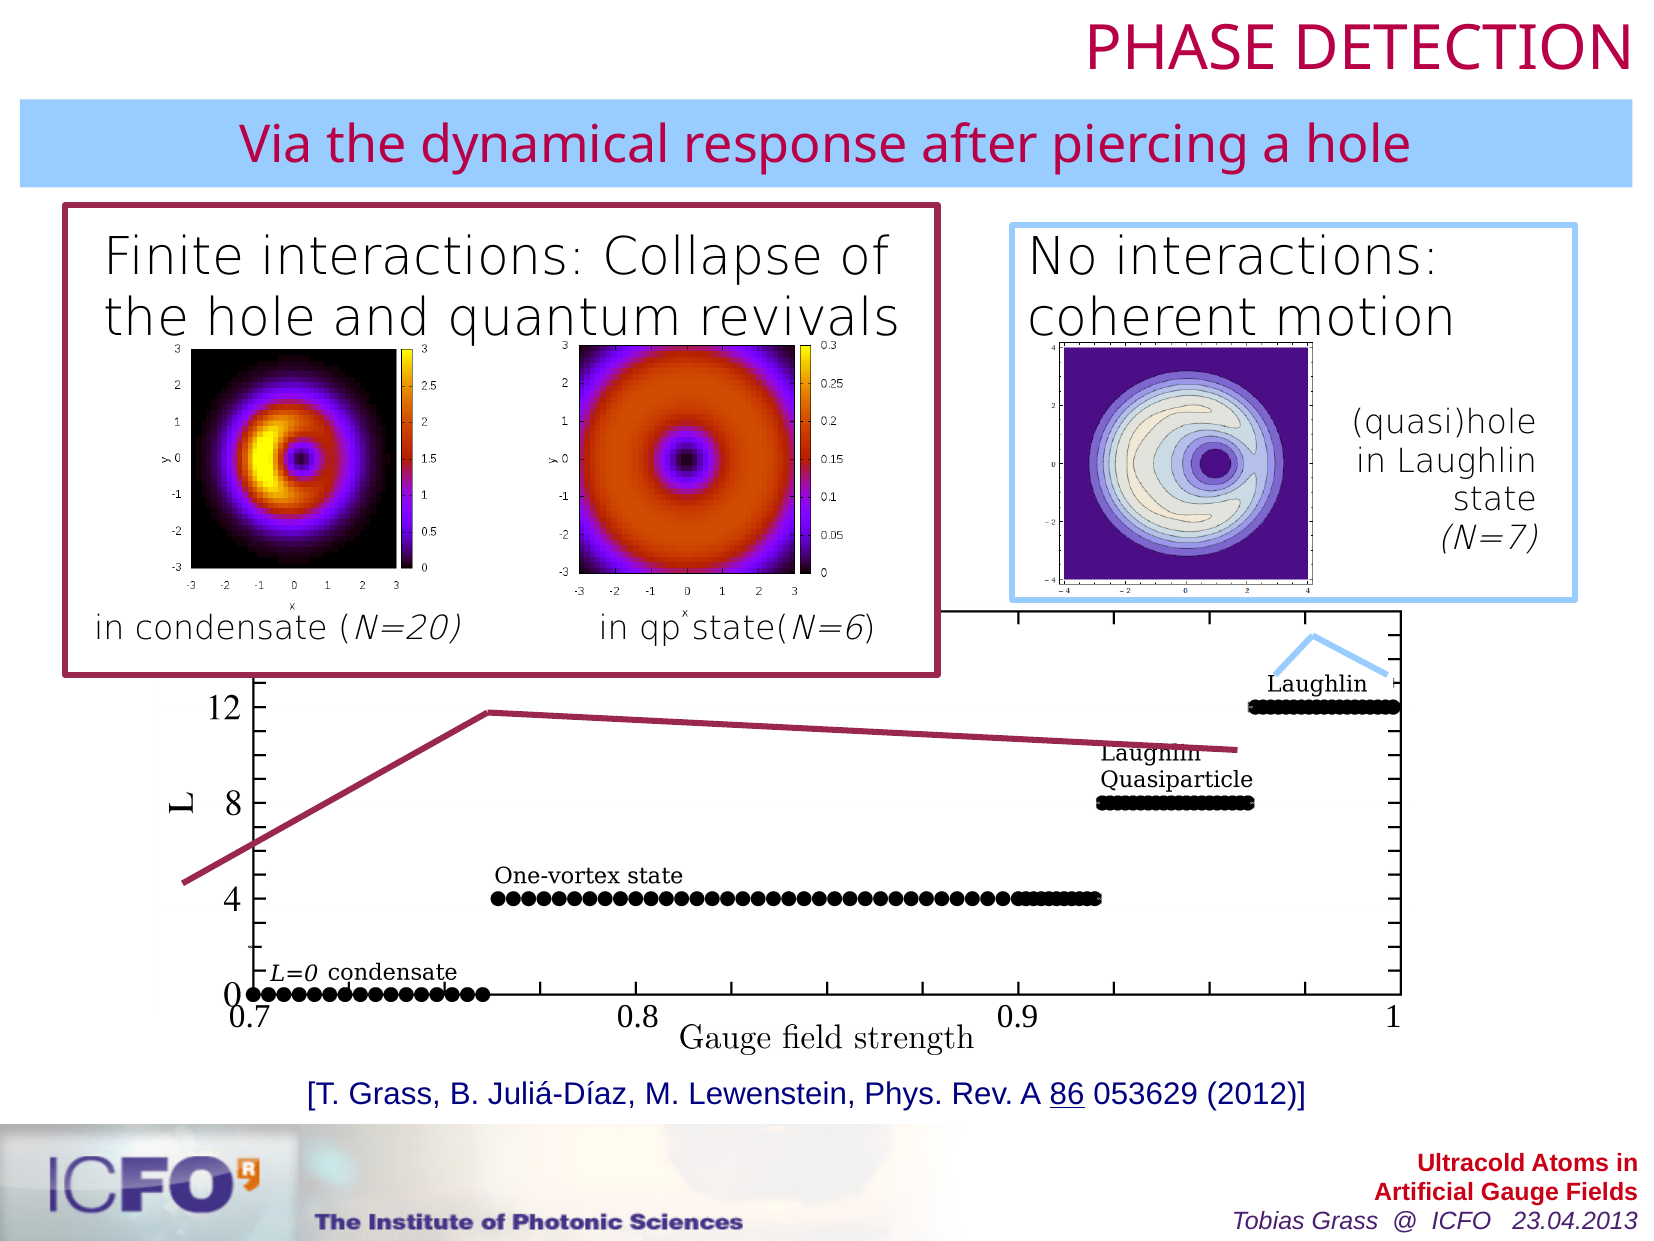

PHASE DETECTION
Via the dynamical response after piercing a hole
Finite interactions: Collapse of
the hole and quantum revivals
No interactions:
coherent motion
(quasi)hole
in Laughlin state
(N=7)
 in condensate (N=20) in qp state(N=6)
0.7 0.8 0.9 1
[T. Grass, B. Juliá-Díaz, M. Lewenstein, Phys. Rev. A 86 053629 (2012)]
Ultracold Atoms in
Artificial Gauge Fields
Tobias Grass @ ICFO 23.04.2013